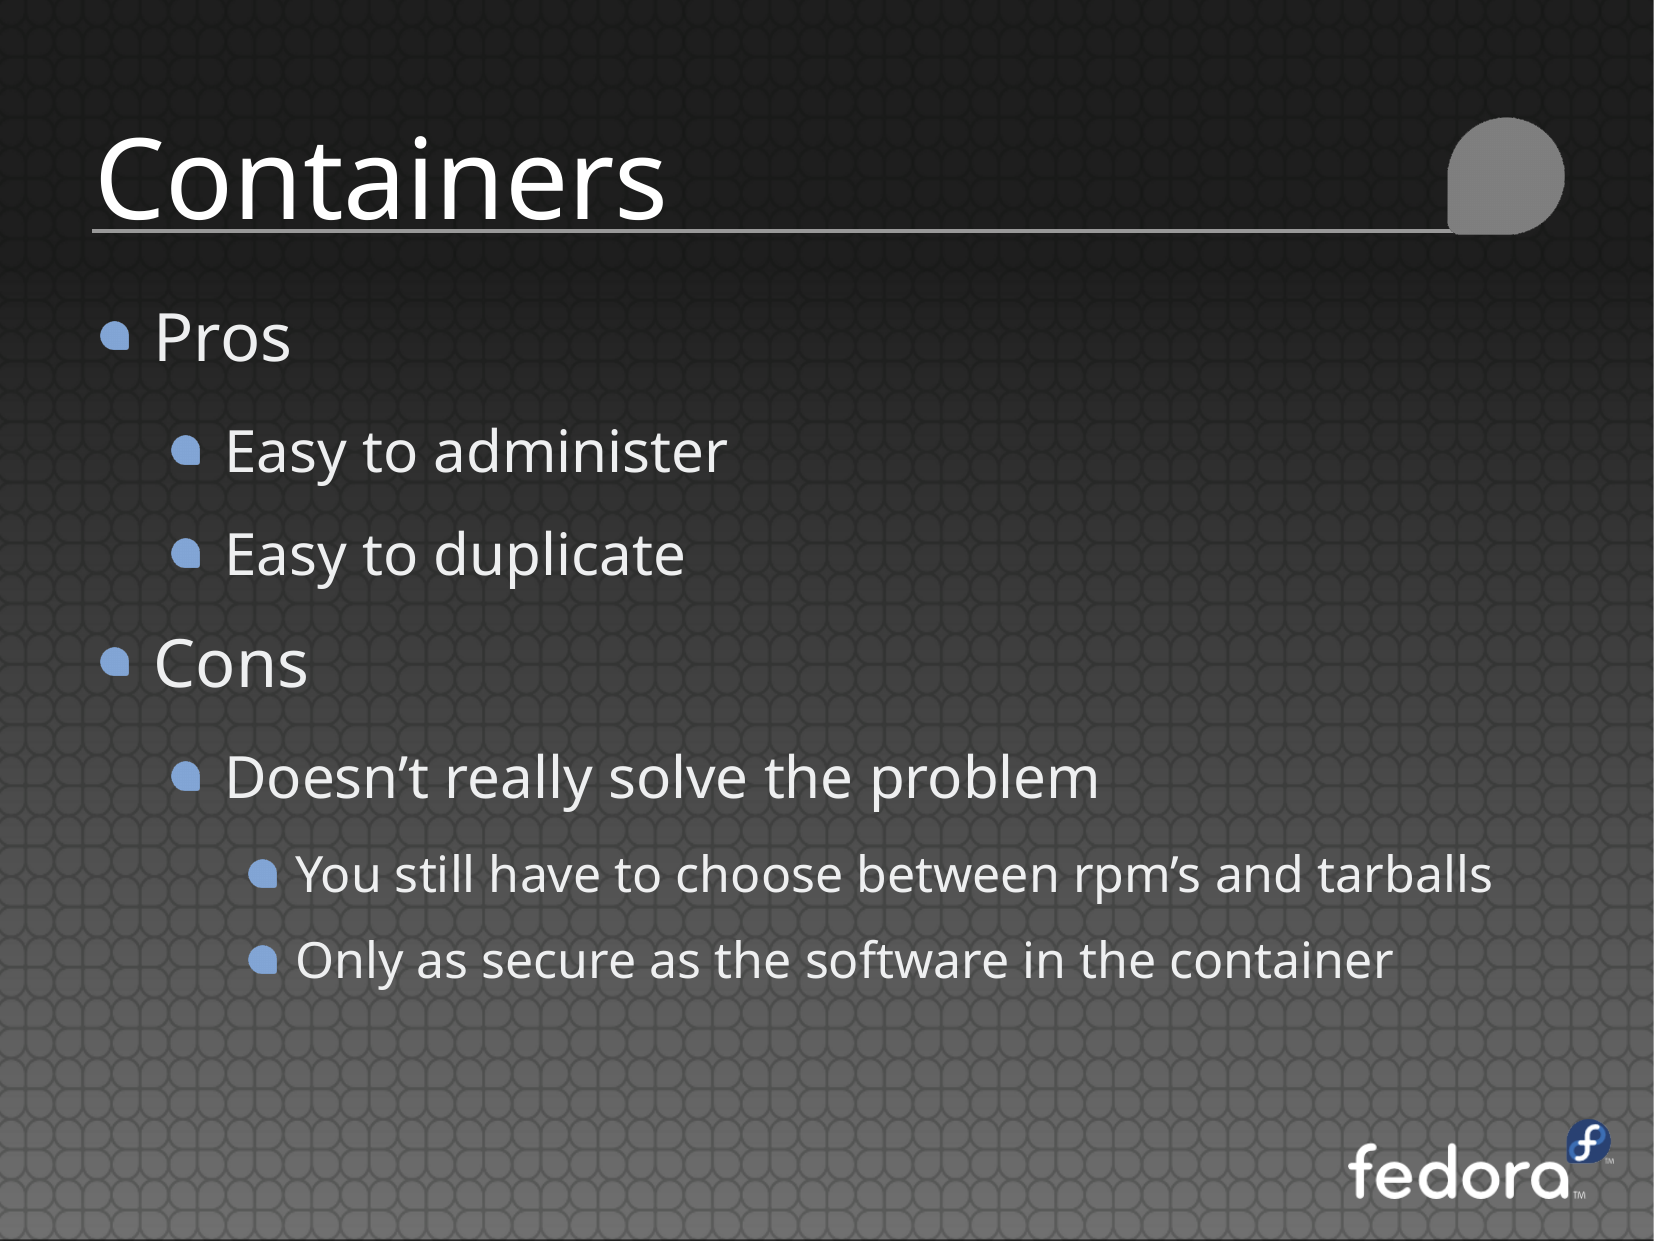

Containers
# Pros
Easy to administer
Easy to duplicate
Cons
Doesn’t really solve the problem
You still have to choose between rpm’s and tarballs
Only as secure as the software in the container